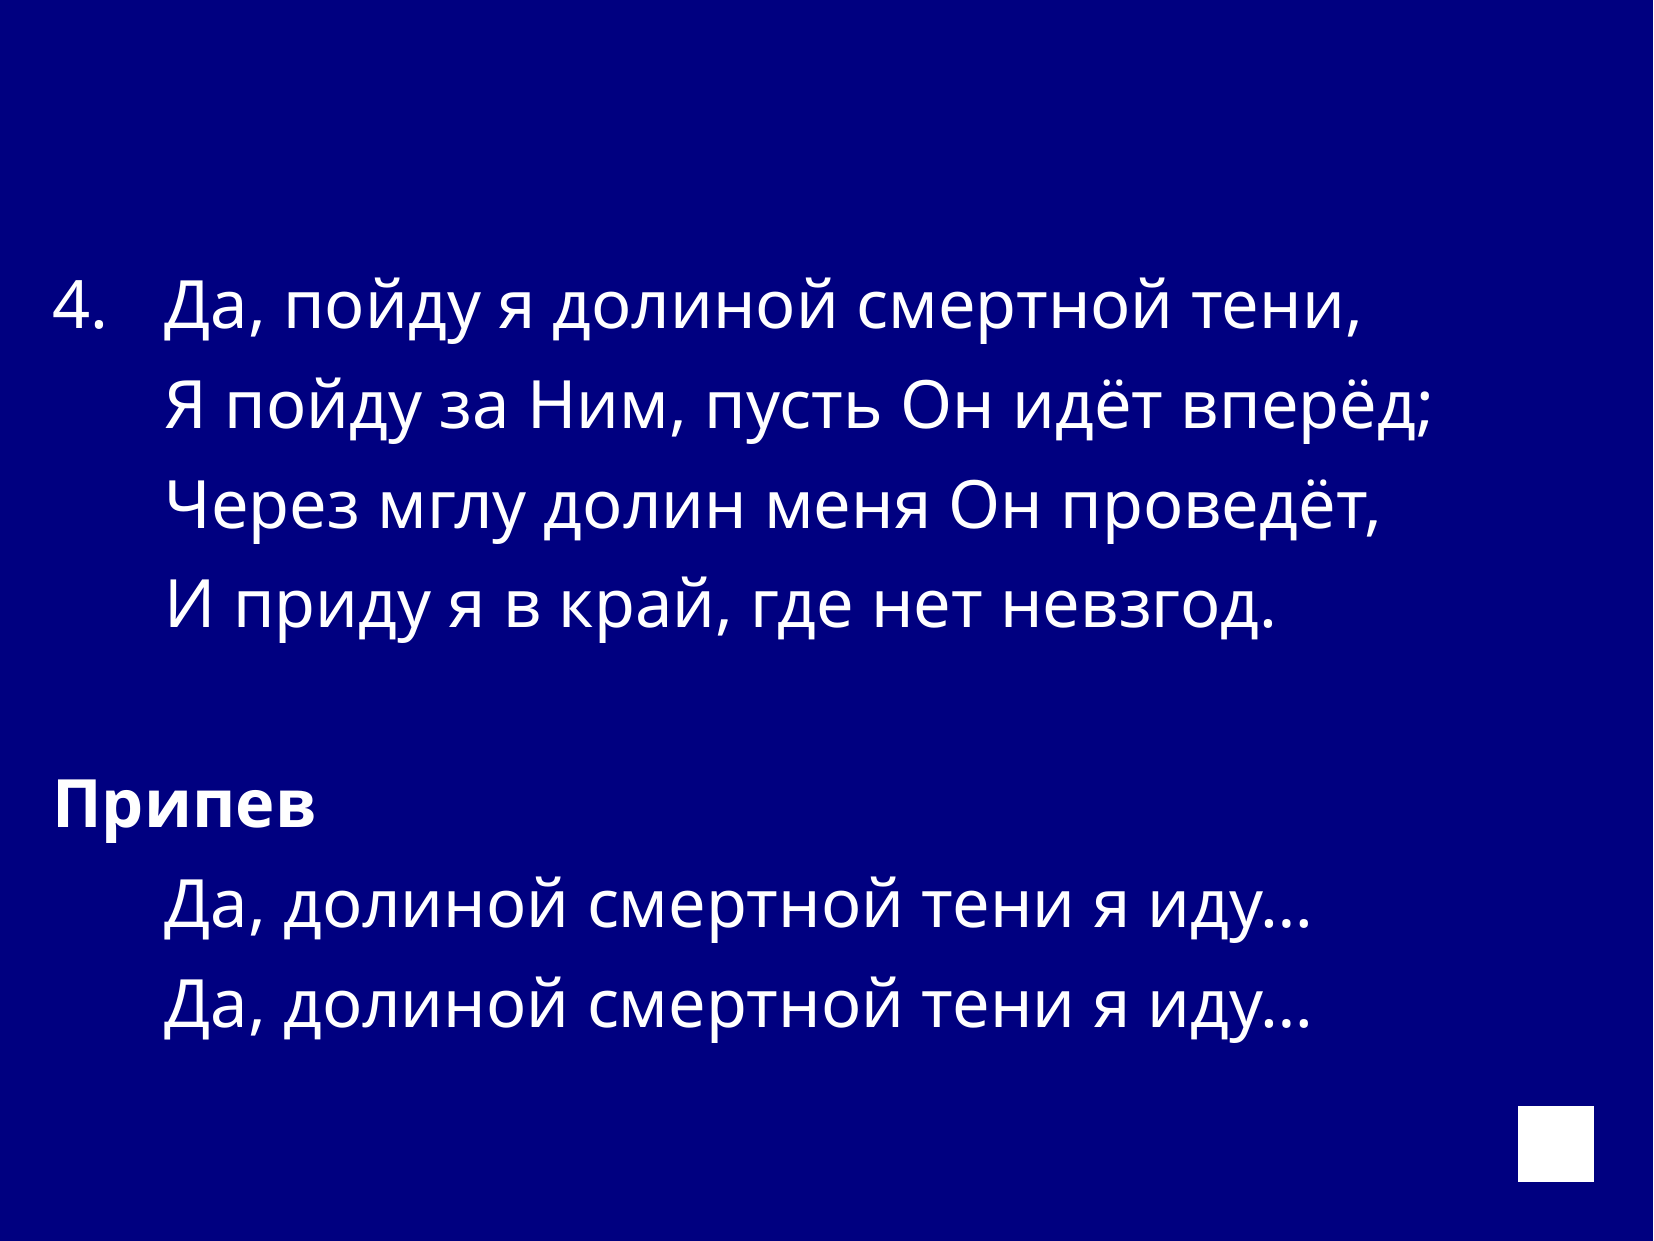

4.	Да, пойду я долиной смертной тени,
	Я пойду за Ним, пусть Он идёт вперёд;
	Через мглу долин меня Он проведёт,
	И приду я в край, где нет невзгод.
Припев
	Да, долиной смертной тени я иду…
	Да, долиной смертной тени я иду…